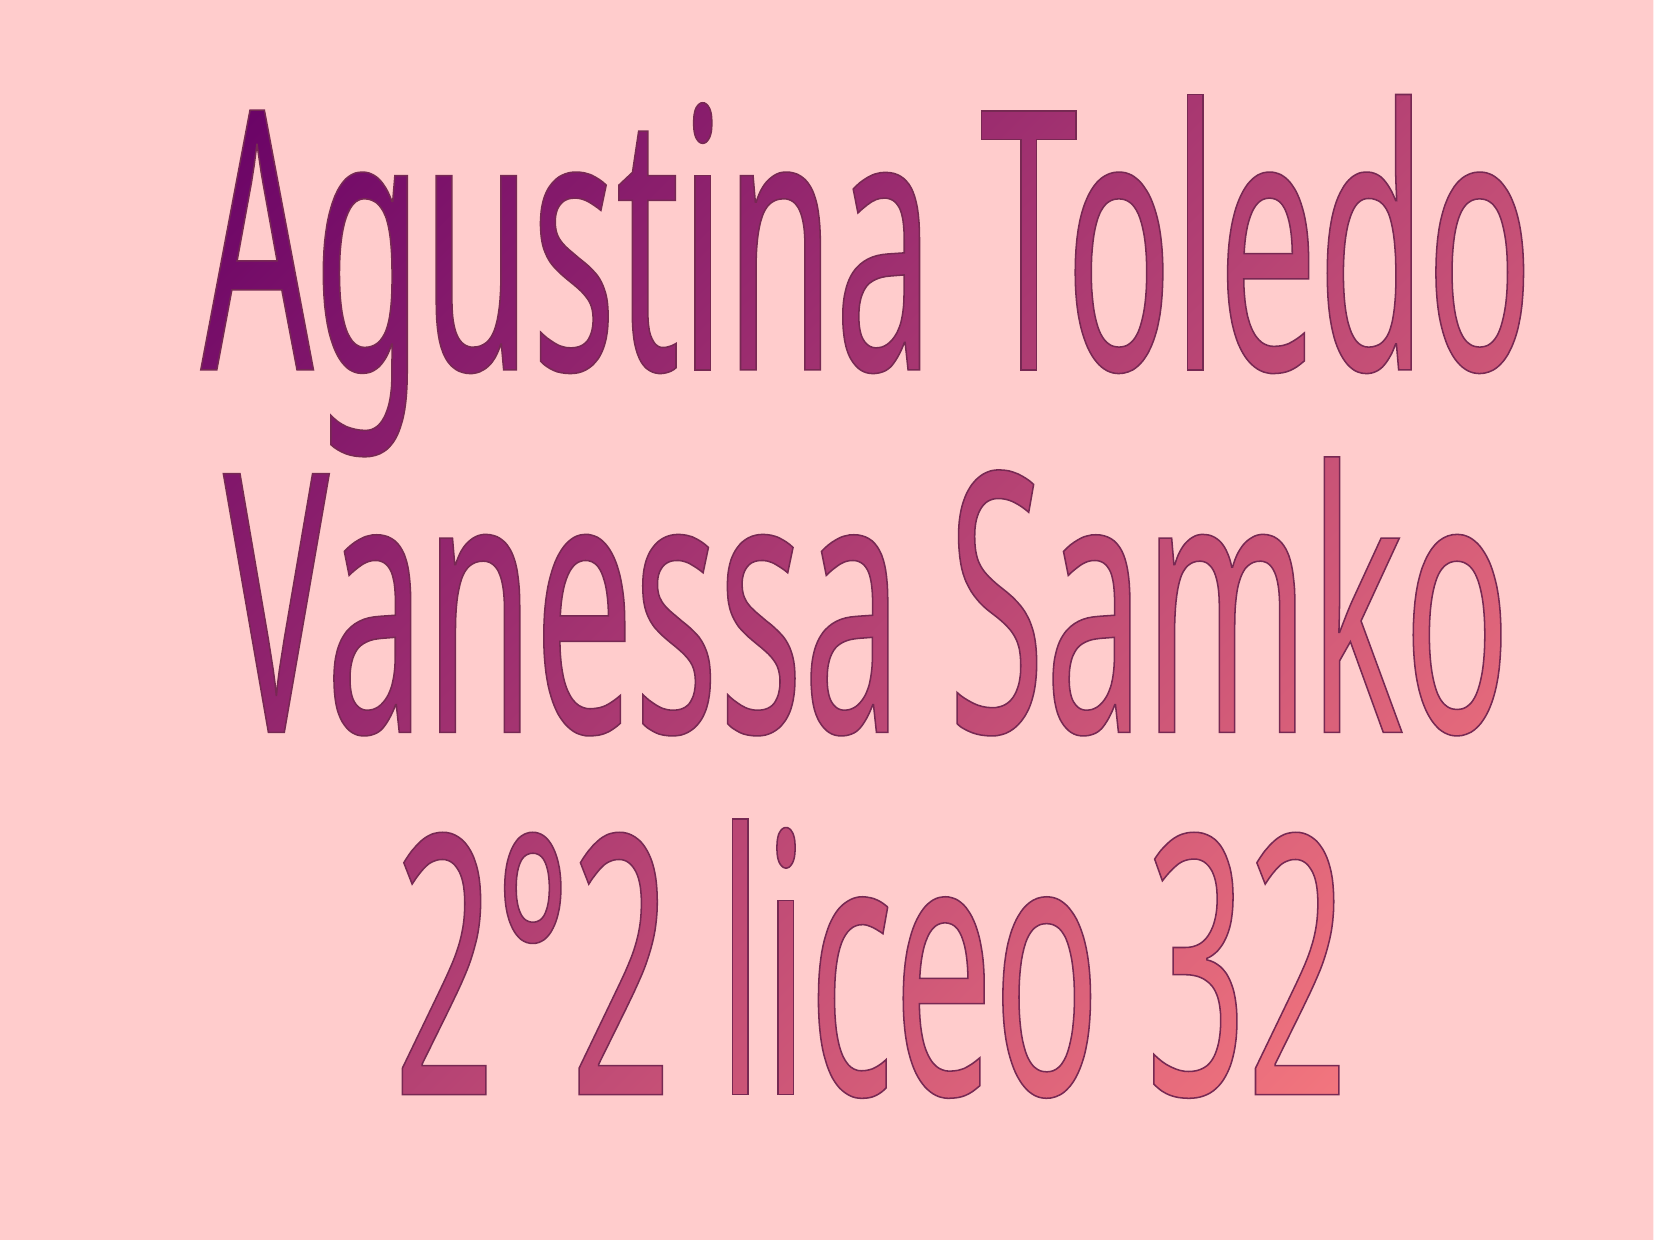

Agustina Toledo
Vanessa Samko
2°2 liceo 32